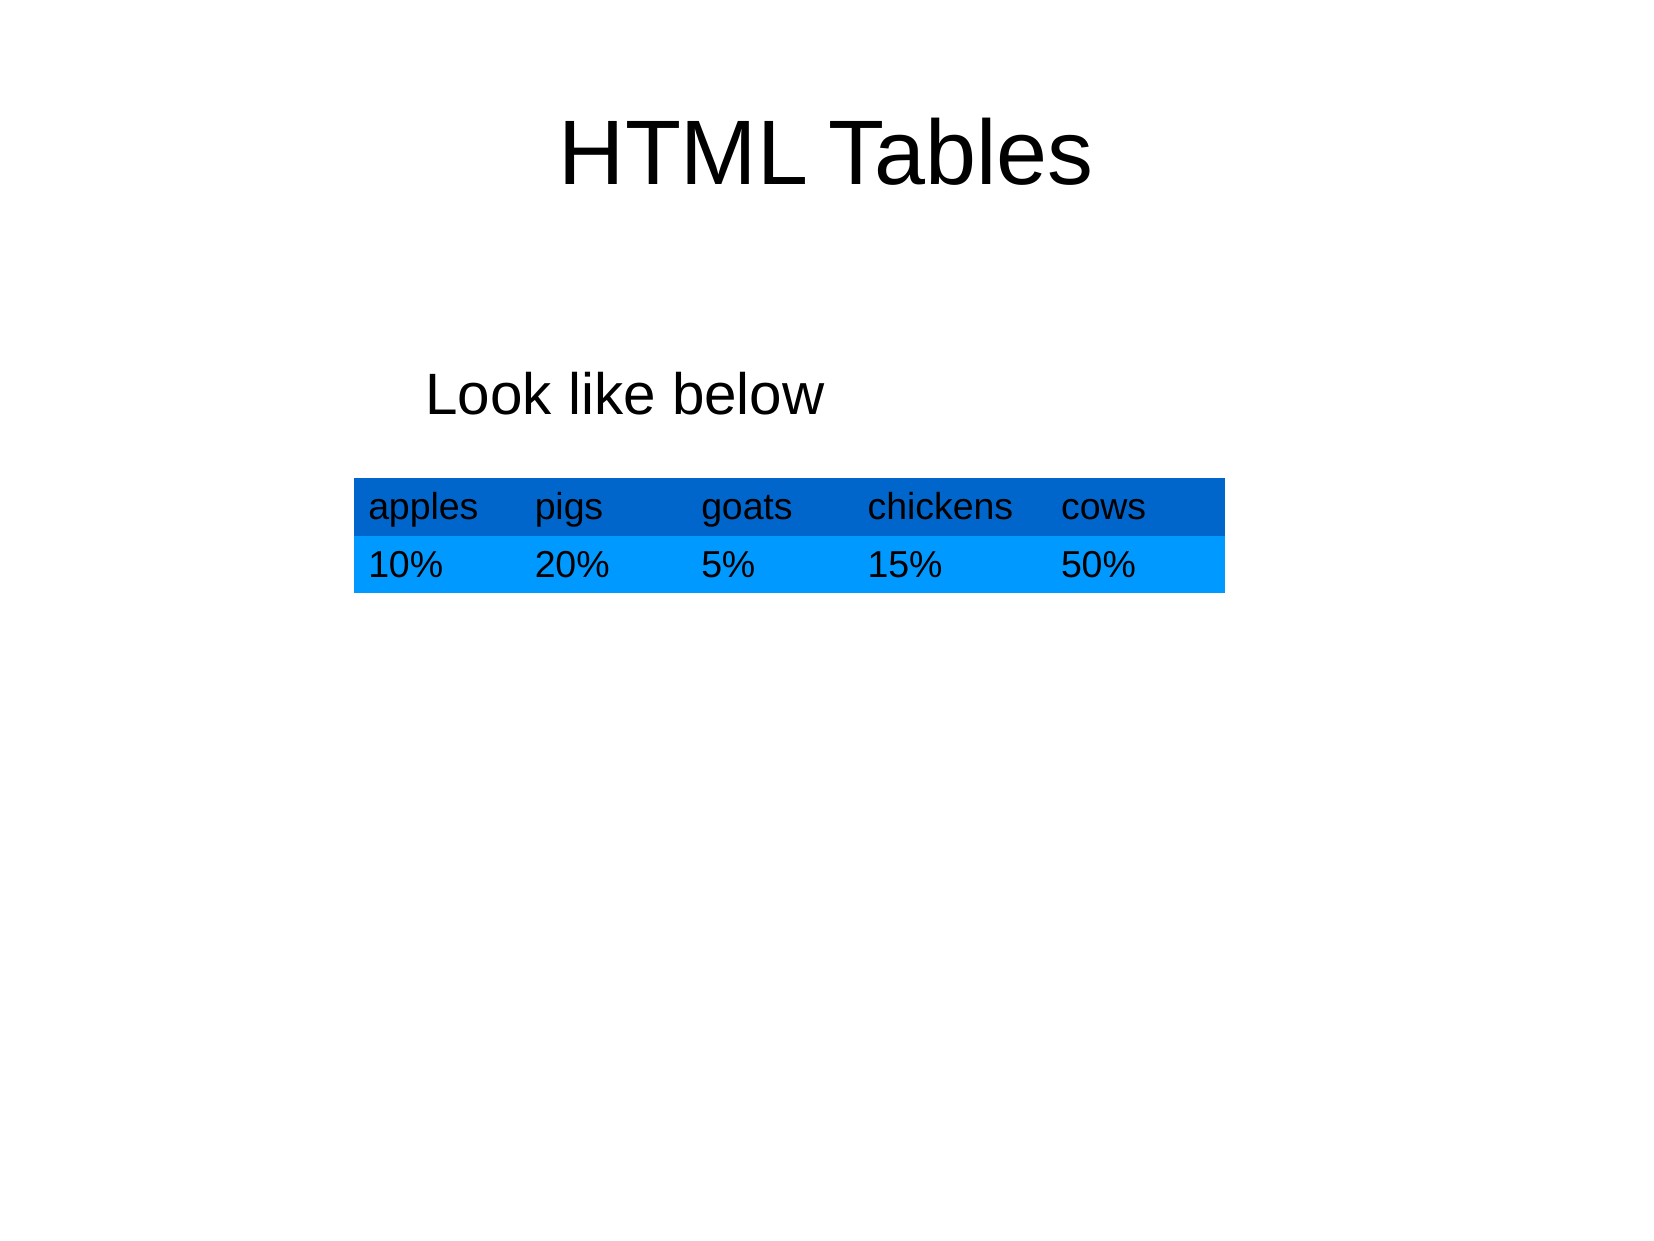

# HTML Tables
Look like below
| apples | pigs | goats | chickens | cows |
| --- | --- | --- | --- | --- |
| 10% | 20% | 5% | 15% | 50% |